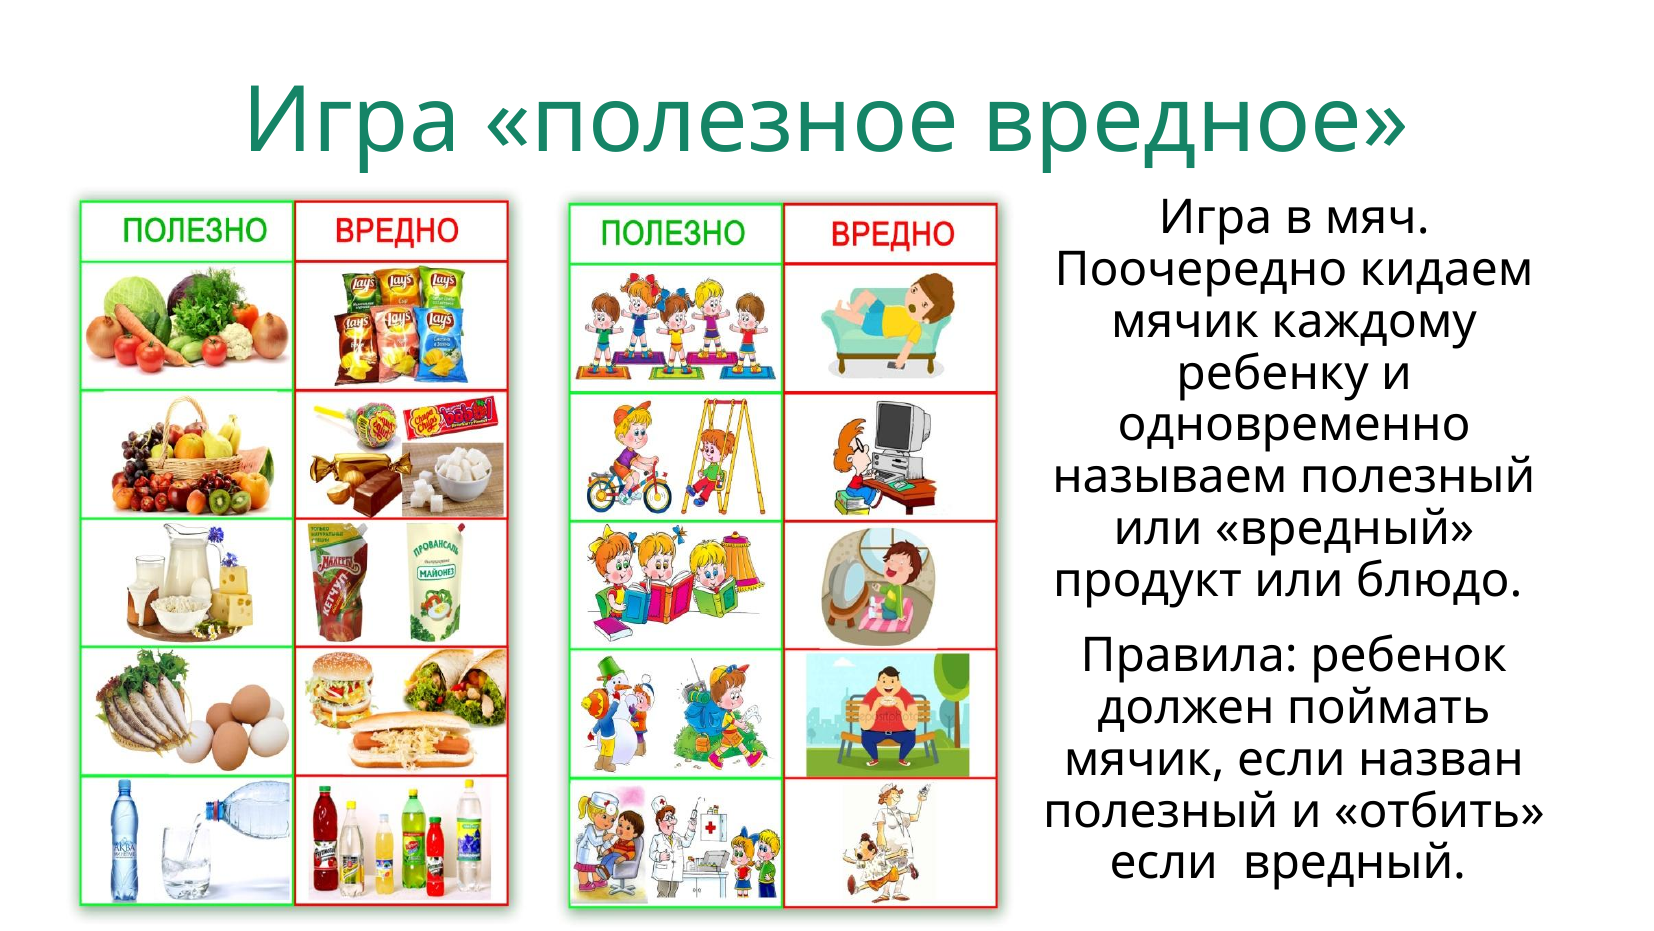

# Игра «полезное вредное»
Игра в мяч. Поочередно кидаем мячик каждому ребенку и одновременно называем полезный или «вредный» продукт или блюдо.
Правила: ребенок должен поймать мячик, если назван полезный и «отбить» если вредный.